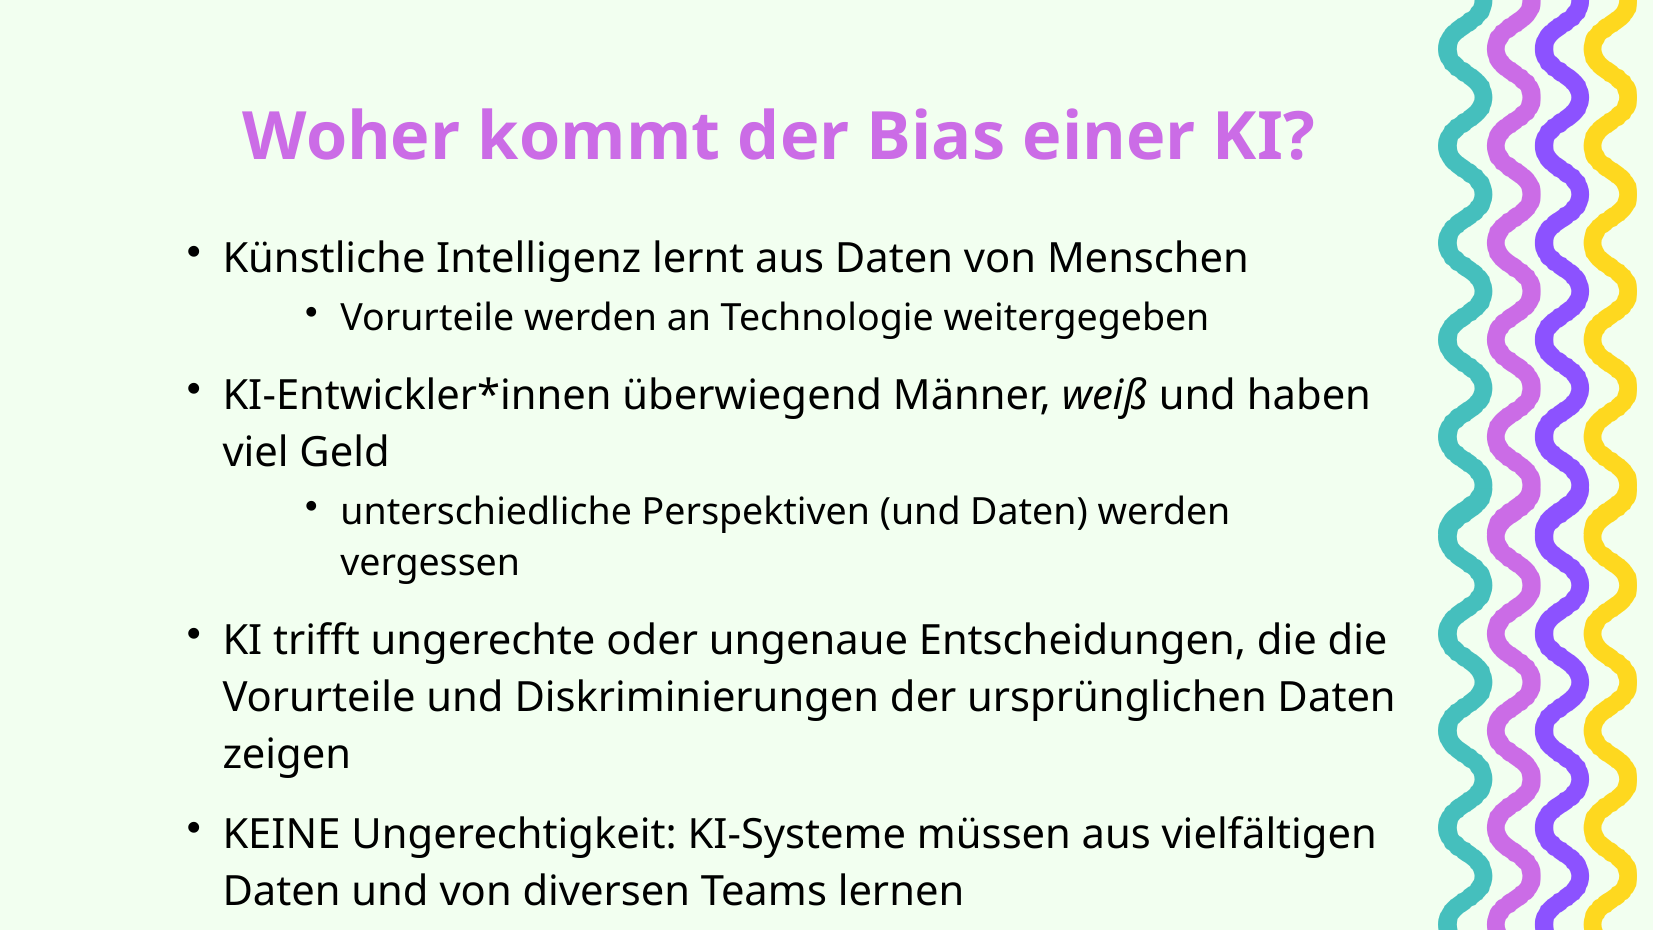

Woher kommt der Bias einer KI?
Künstliche Intelligenz lernt aus Daten von Menschen
Vorurteile werden an Technologie weitergegeben
KI-Entwickler*innen überwiegend Männer, weiß und haben viel Geld
unterschiedliche Perspektiven (und Daten) werden vergessen
KI trifft ungerechte oder ungenaue Entscheidungen, die die Vorurteile und Diskriminierungen der ursprünglichen Daten zeigen
KEINE Ungerechtigkeit: KI-Systeme müssen aus vielfältigen Daten und von diversen Teams lernen